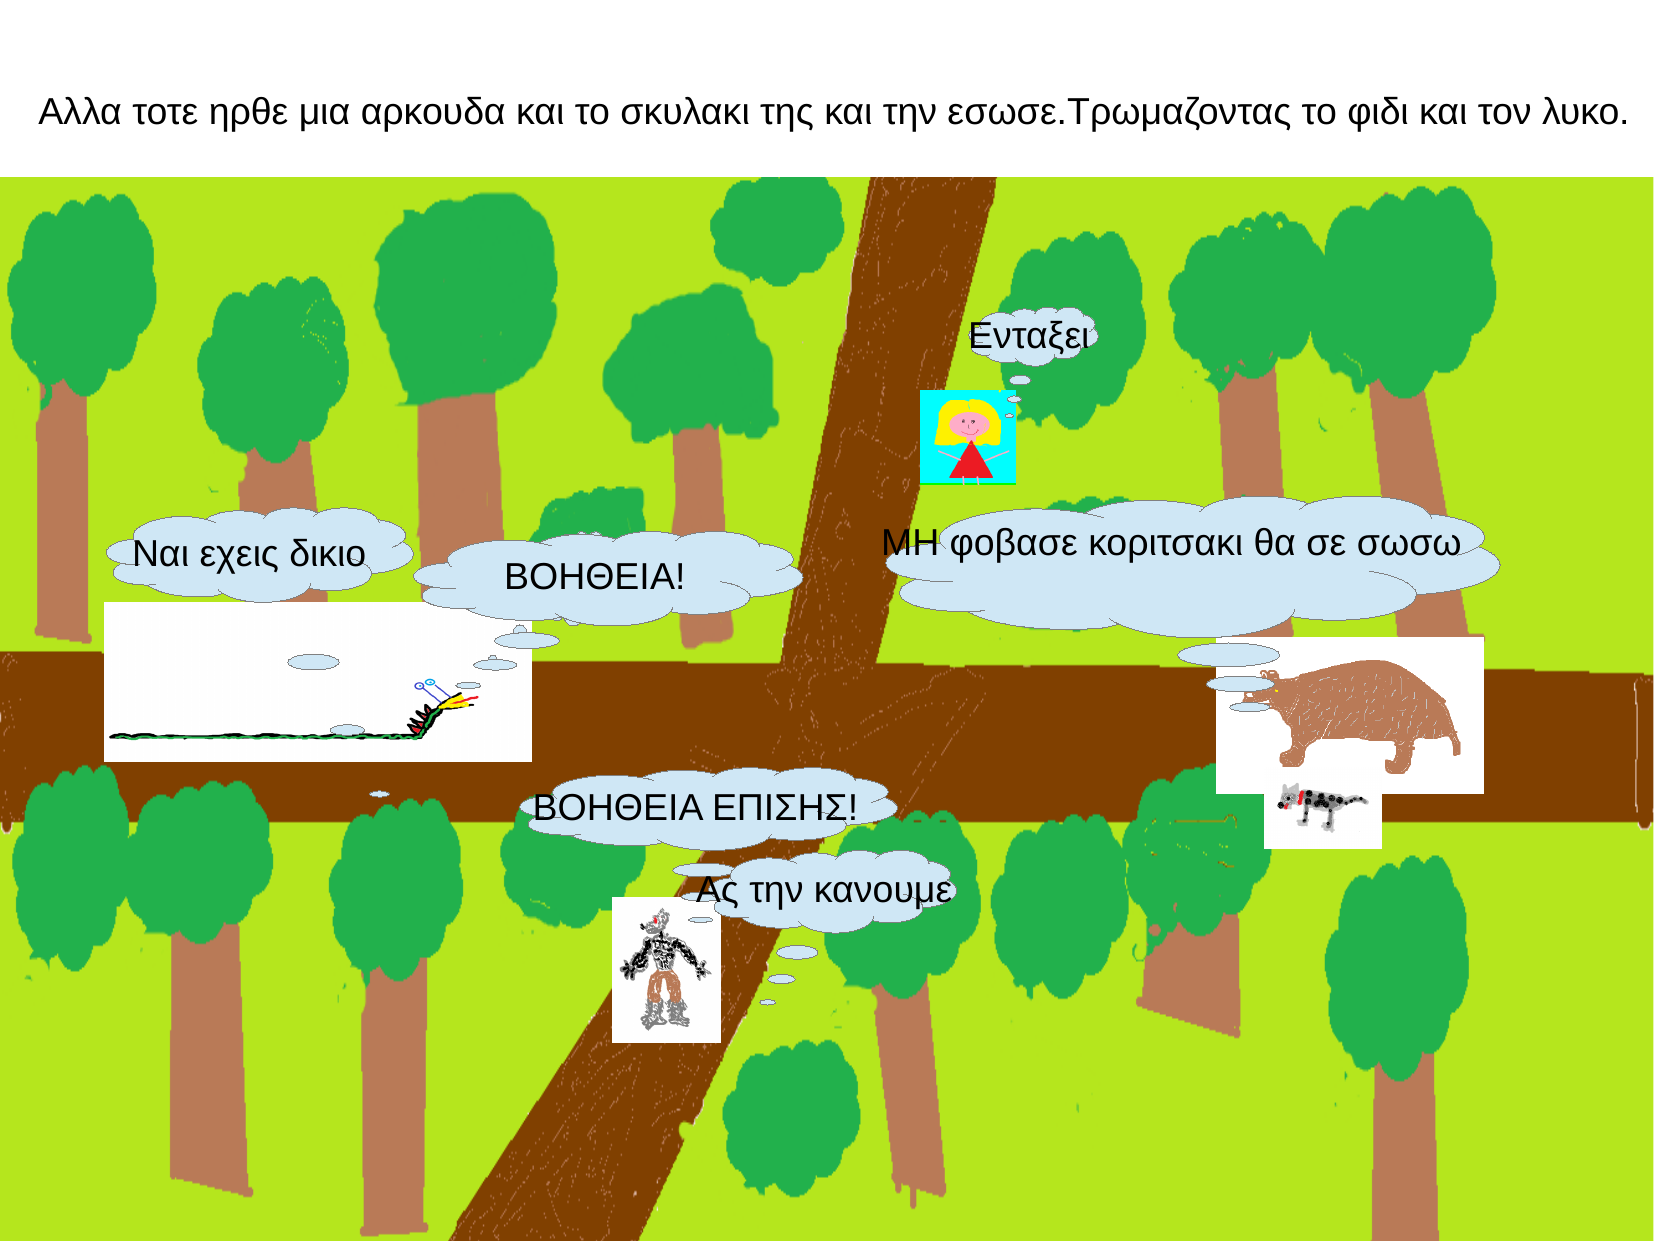

Αλλα τοτε ηρθε μια αρκουδα και το σκυλακι της και την εσωσε.Τρωμαζοντας το φιδι και τον λυκο.
Ενταξει
ΜΗ φοβασε κοριτσακι θα σε σωσω
Ναι εχεις δικιο
ΒΟΗΘΕΙΑ!
ΒΟΗΘΕΙΑ!
ΒΟΗΘΕΙΑ!
ΒΟΗΘΕΙΑ!
ΒΟΗΘΕΙΑ ΕΠΙΣΗΣ!
Ας την κανουμε